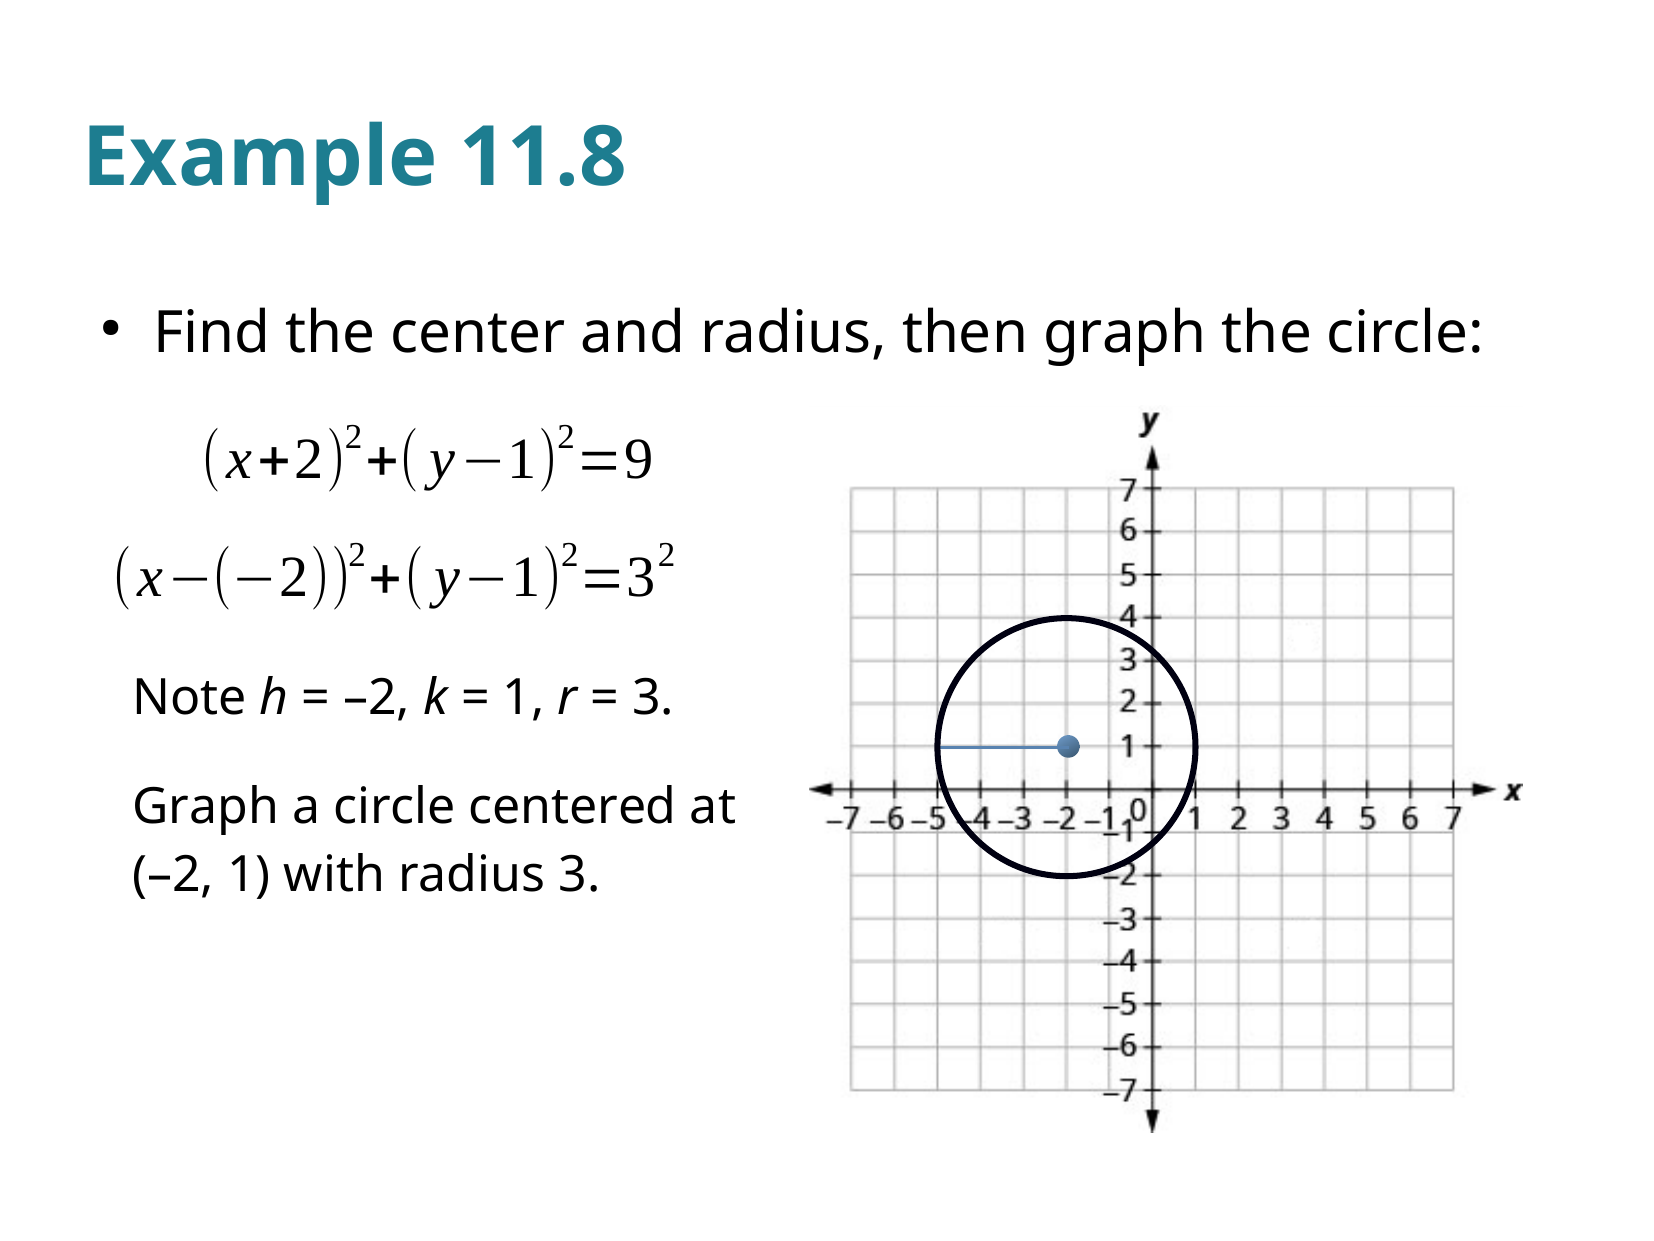

# Example 11.8
Find the center and radius, then graph the circle:
Note h = –2, k = 1, r = 3.
Graph a circle centered at
(–2, 1) with radius 3.